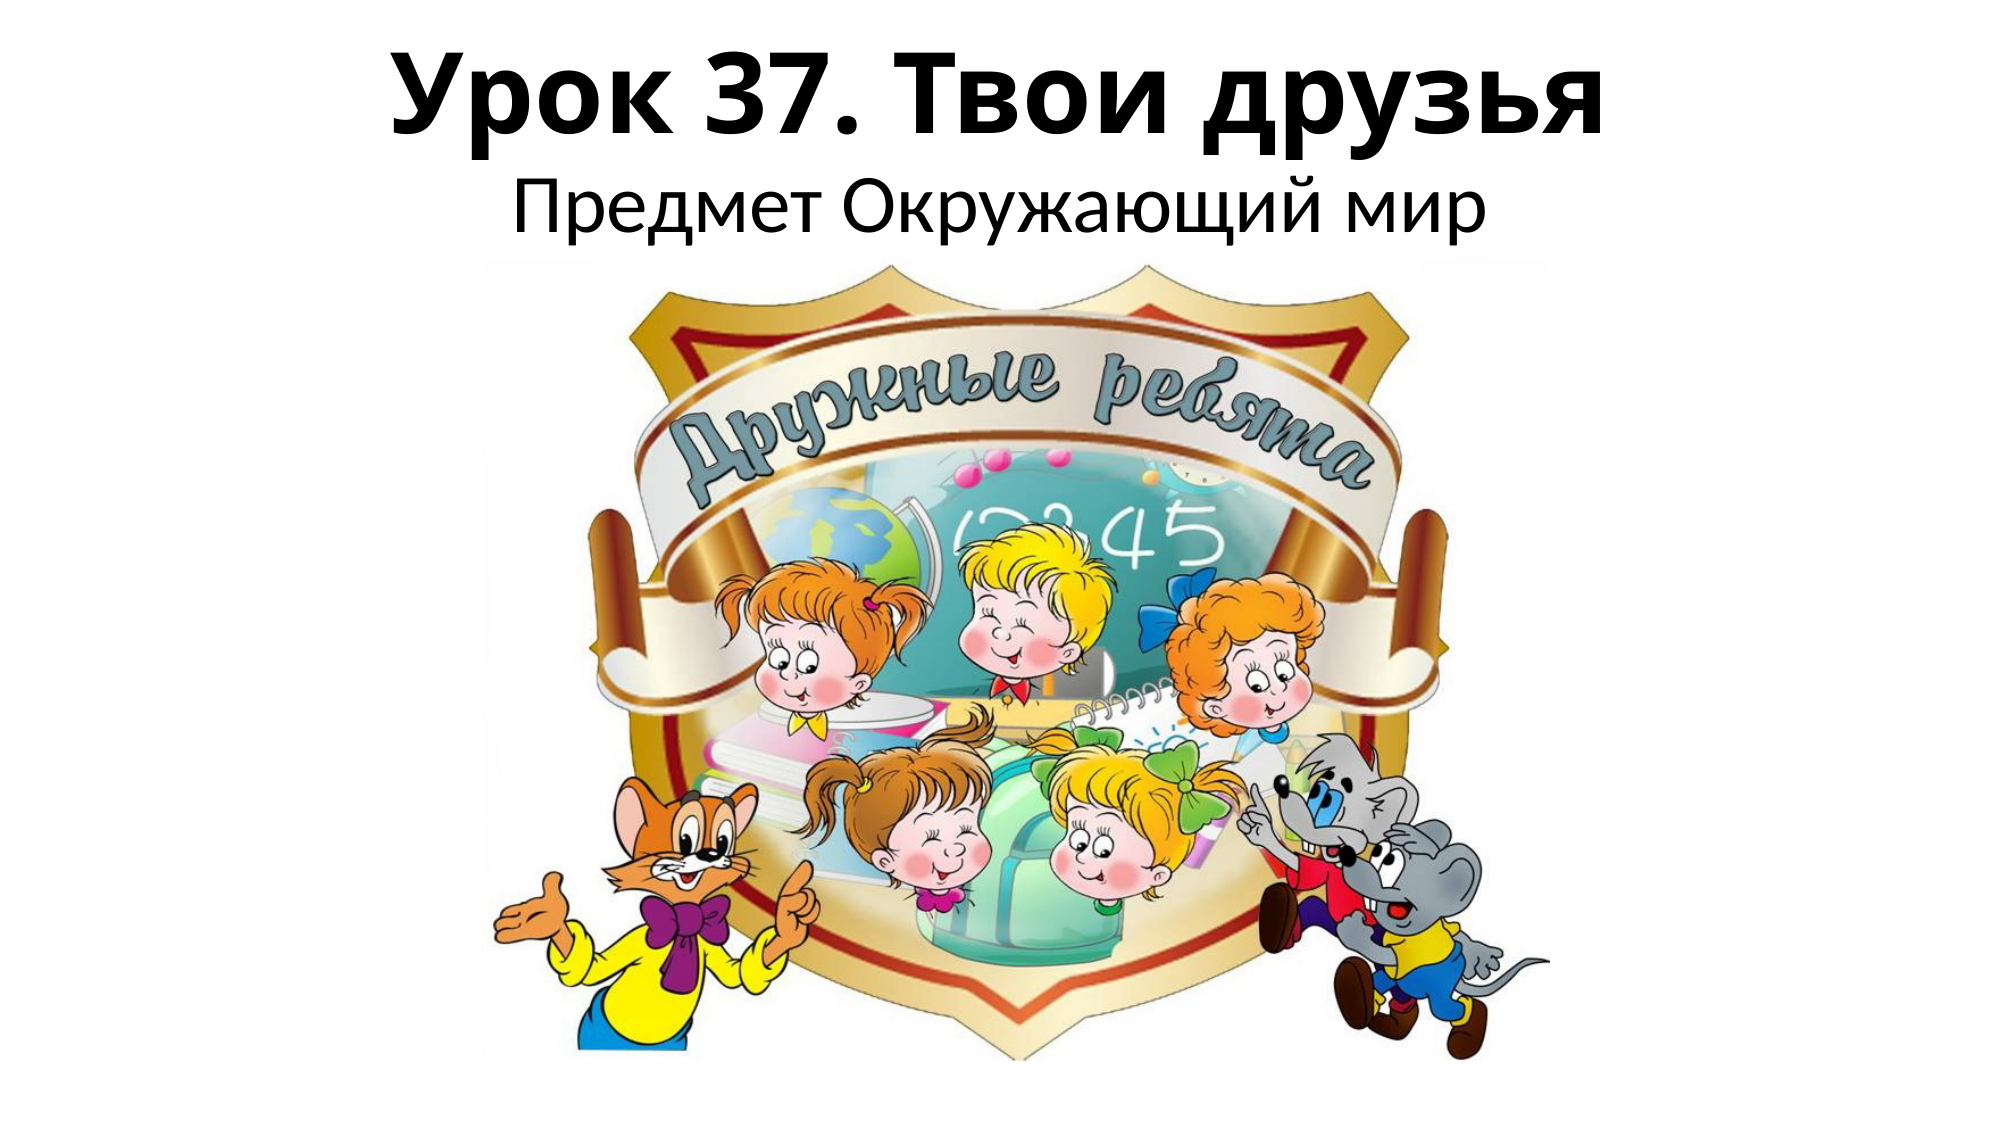

# Урок 37. Твои друзья
Предмет Окружающий мир